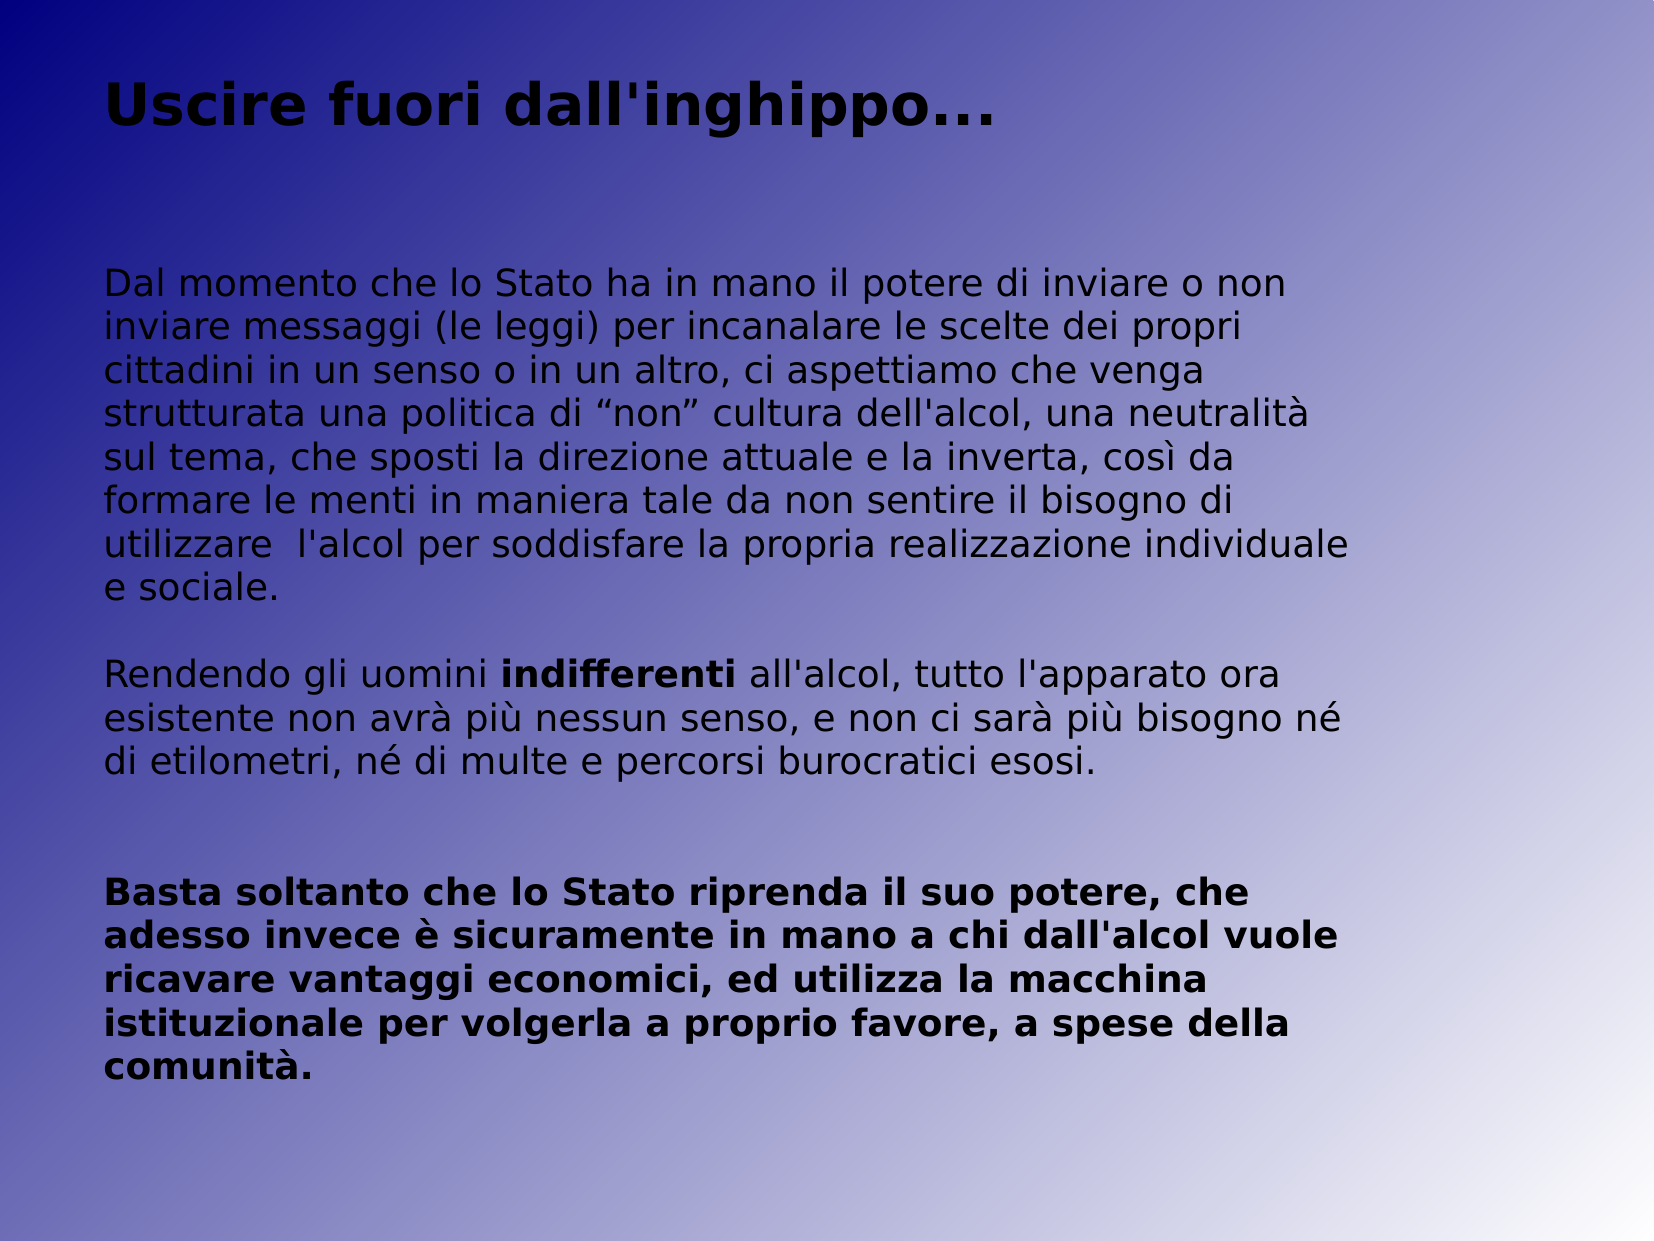

Uscire fuori dall'inghippo...
Dal momento che lo Stato ha in mano il potere di inviare o non inviare messaggi (le leggi) per incanalare le scelte dei propri cittadini in un senso o in un altro, ci aspettiamo che venga strutturata una politica di “non” cultura dell'alcol, una neutralità sul tema, che sposti la direzione attuale e la inverta, così da formare le menti in maniera tale da non sentire il bisogno di utilizzare l'alcol per soddisfare la propria realizzazione individuale e sociale.
Rendendo gli uomini indifferenti all'alcol, tutto l'apparato ora esistente non avrà più nessun senso, e non ci sarà più bisogno né di etilometri, né di multe e percorsi burocratici esosi.
Basta soltanto che lo Stato riprenda il suo potere, che adesso invece è sicuramente in mano a chi dall'alcol vuole ricavare vantaggi economici, ed utilizza la macchina istituzionale per volgerla a proprio favore, a spese della comunità.